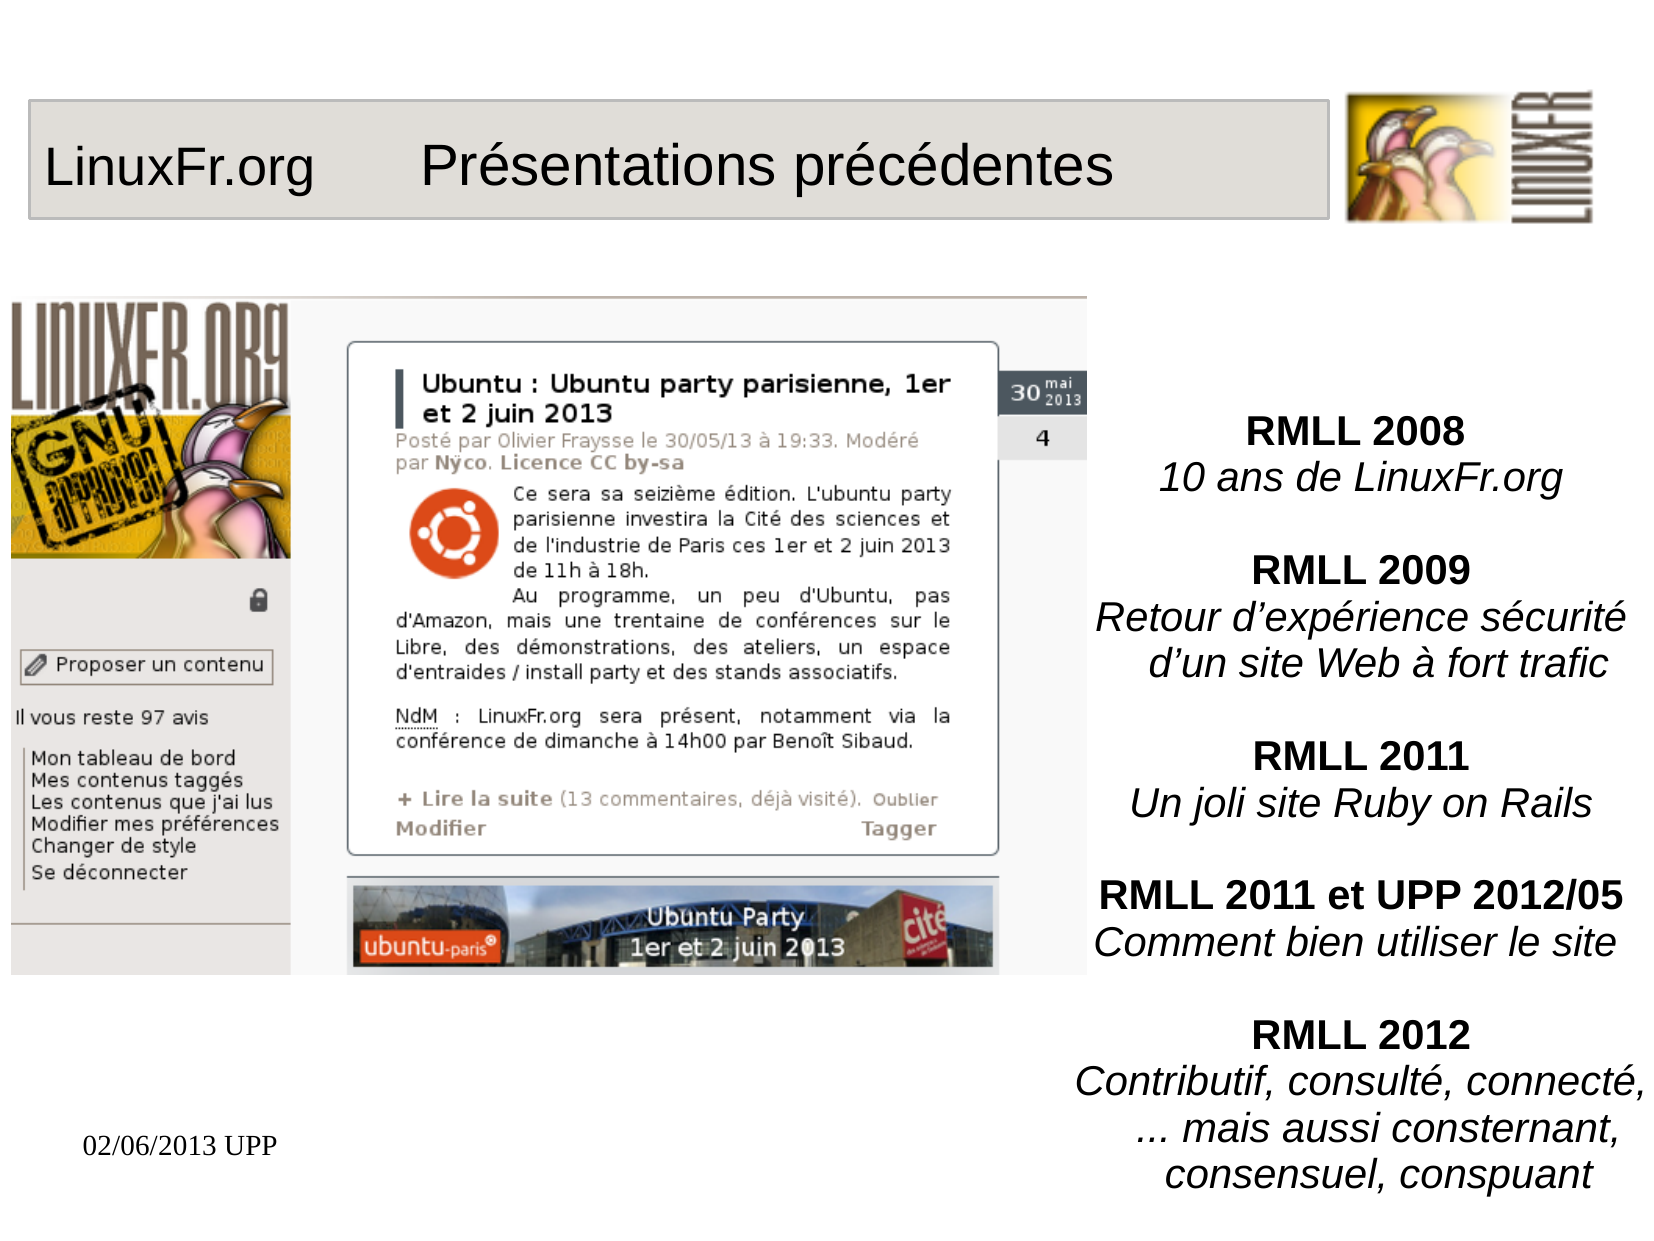

# LinuxFr.org Présentations précédentes
RMLL 2008
10 ans de LinuxFr.org
RMLL 2009
Retour d’expérience sécurité d’un site Web à fort trafic
RMLL 2011
Un joli site Ruby on Rails
RMLL 2011 et UPP 2012/05
Comment bien utiliser le site
RMLL 2012
Contributif, consulté, connecté, ... mais aussi consternant, consensuel, conspuant